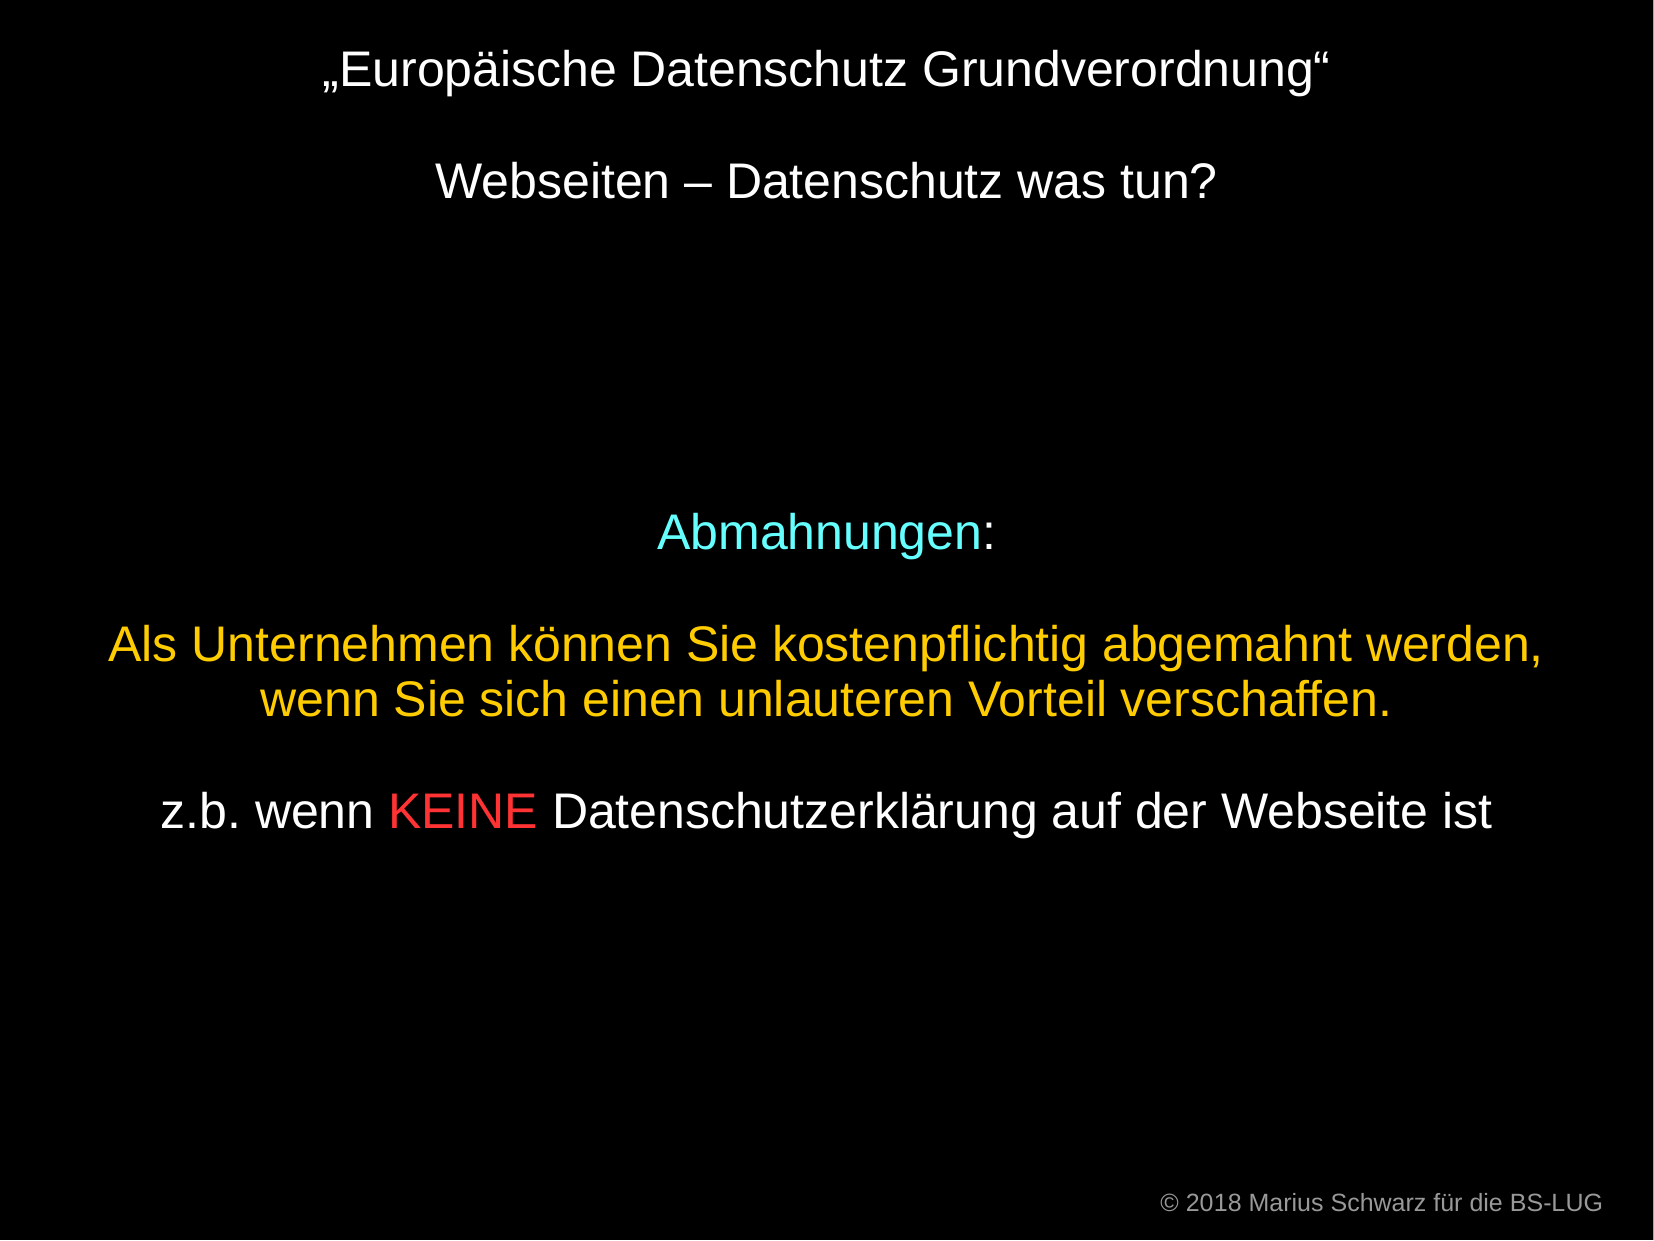

# „Europäische Datenschutz Grundverordnung“ Webseiten – Datenschutz was tun?
Abmahnungen:
Als Unternehmen können Sie kostenpflichtig abgemahnt werden, wenn Sie sich einen unlauteren Vorteil verschaffen.
z.b. wenn KEINE Datenschutzerklärung auf der Webseite ist
© 2018 Marius Schwarz für die BS-LUG